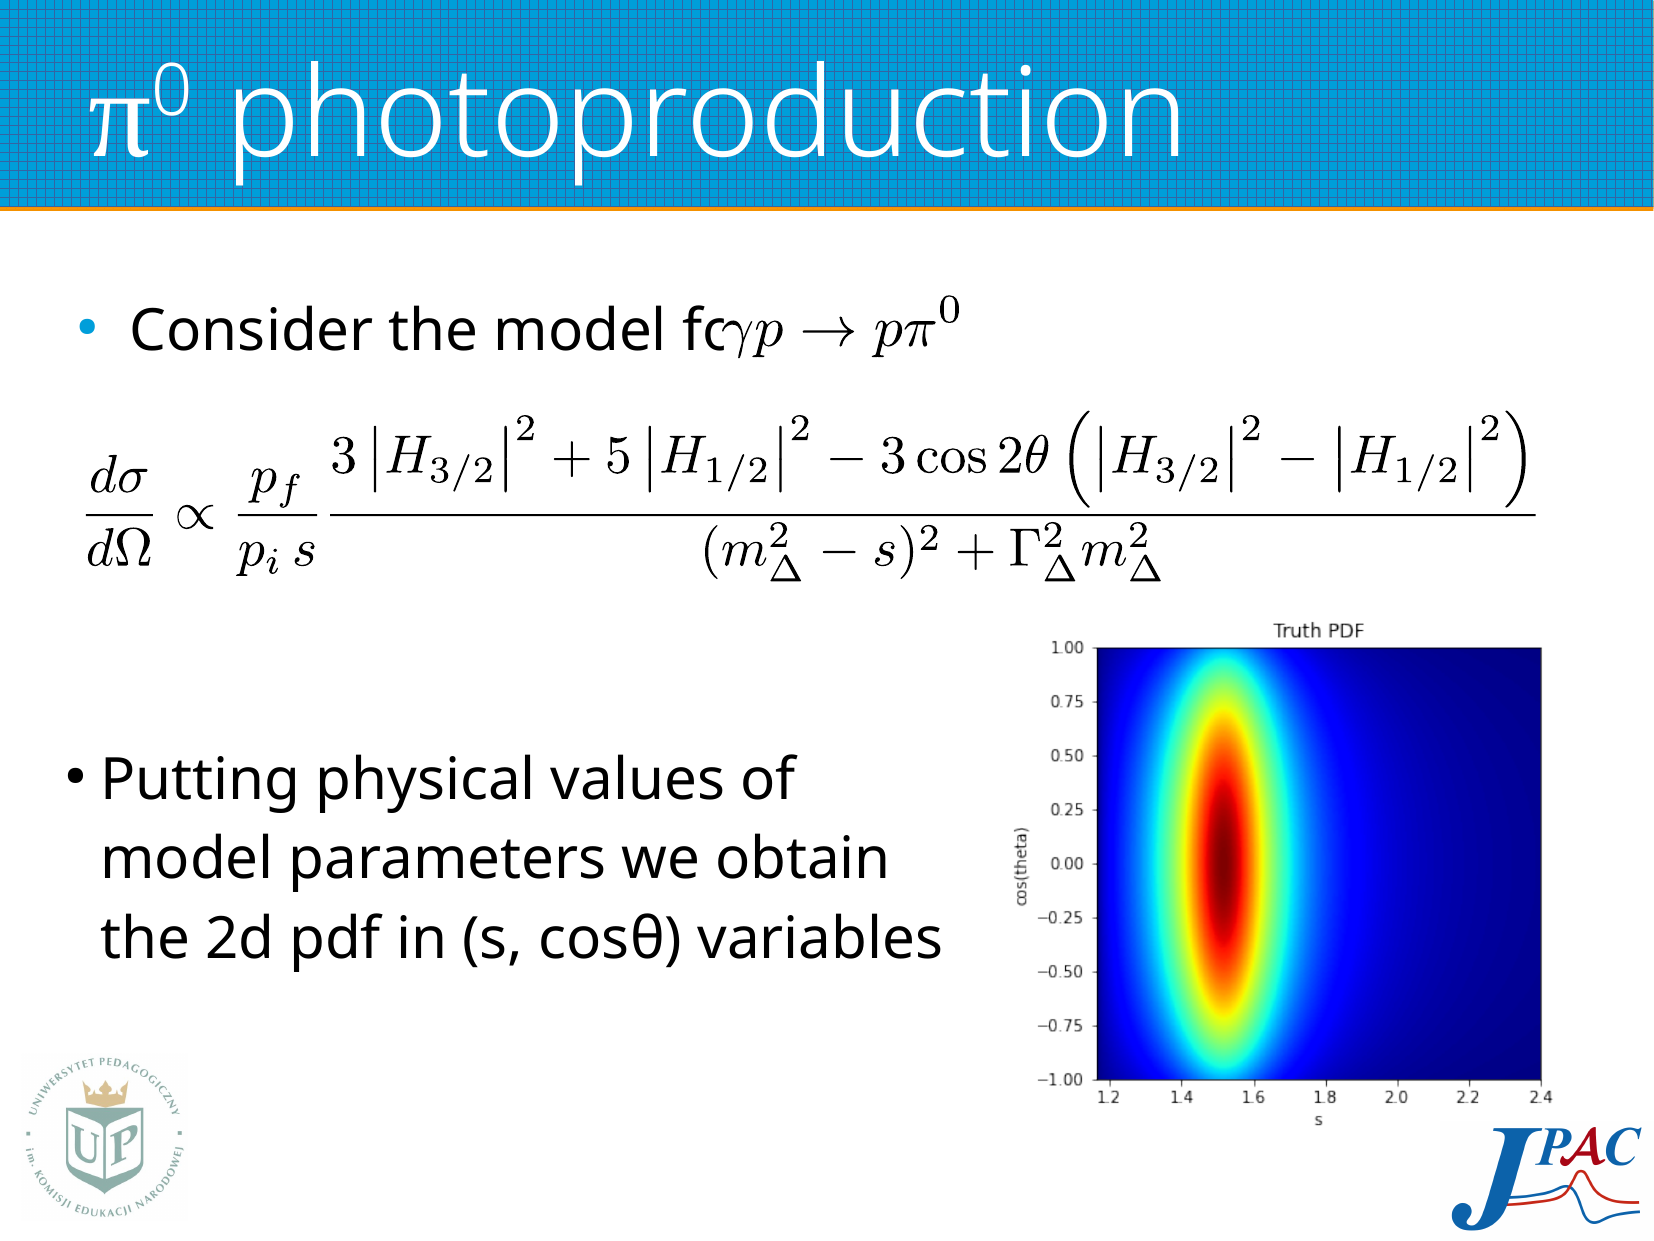

# π0 photoproduction
Consider the model for
Putting physical values of model parameters we obtain the 2d pdf in (s, cosθ) variables